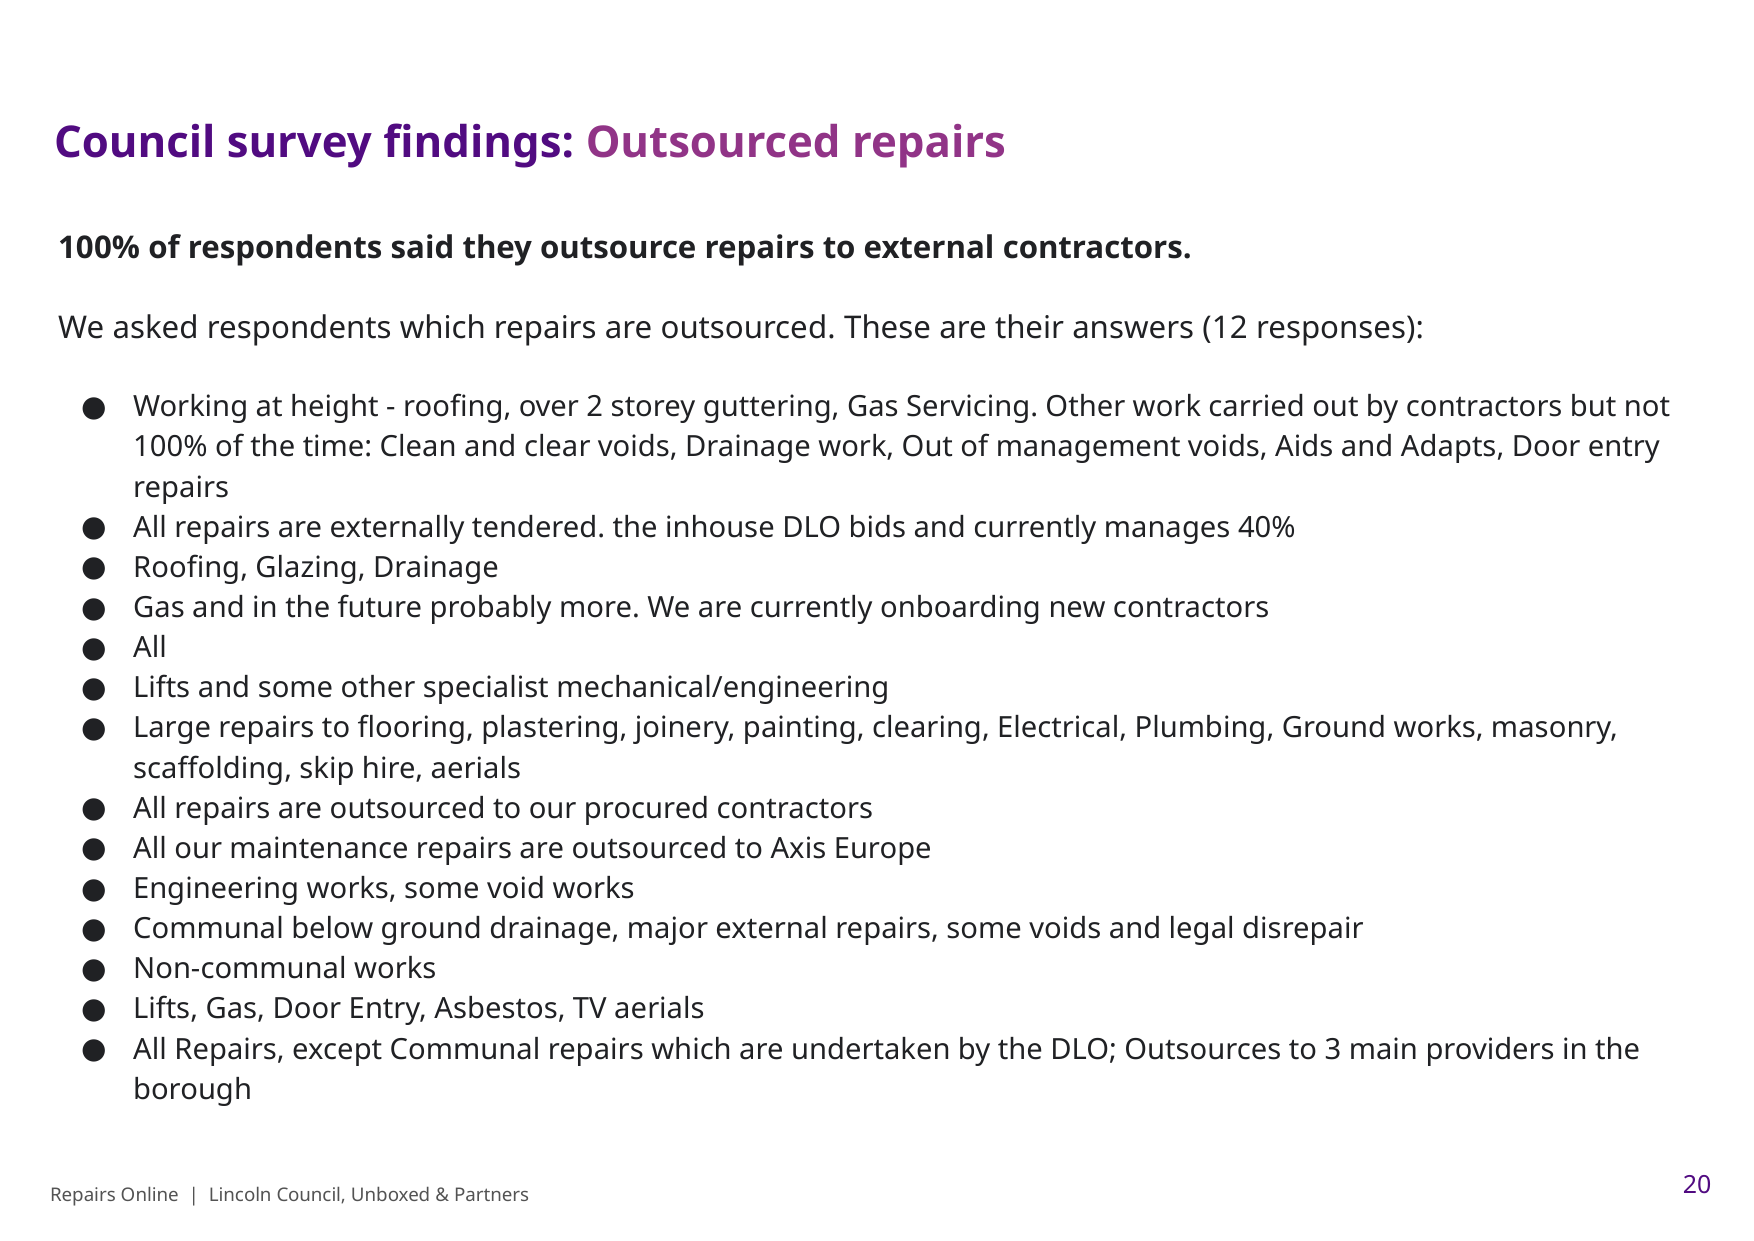

# Council survey findings: Outsourced repairs
100% of respondents said they outsource repairs to external contractors.
We asked respondents which repairs are outsourced. These are their answers (12 responses):
Working at height - roofing, over 2 storey guttering, Gas Servicing. Other work carried out by contractors but not 100% of the time: Clean and clear voids, Drainage work, Out of management voids, Aids and Adapts, Door entry repairs
All repairs are externally tendered. the inhouse DLO bids and currently manages 40%
Roofing, Glazing, Drainage
Gas and in the future probably more. We are currently onboarding new contractors
All
Lifts and some other specialist mechanical/engineering
Large repairs to flooring, plastering, joinery, painting, clearing, Electrical, Plumbing, Ground works, masonry, scaffolding, skip hire, aerials
All repairs are outsourced to our procured contractors
All our maintenance repairs are outsourced to Axis Europe
Engineering works, some void works
Communal below ground drainage, major external repairs, some voids and legal disrepair
Non-communal works
Lifts, Gas, Door Entry, Asbestos, TV aerials
All Repairs, except Communal repairs which are undertaken by the DLO; Outsources to 3 main providers in the borough